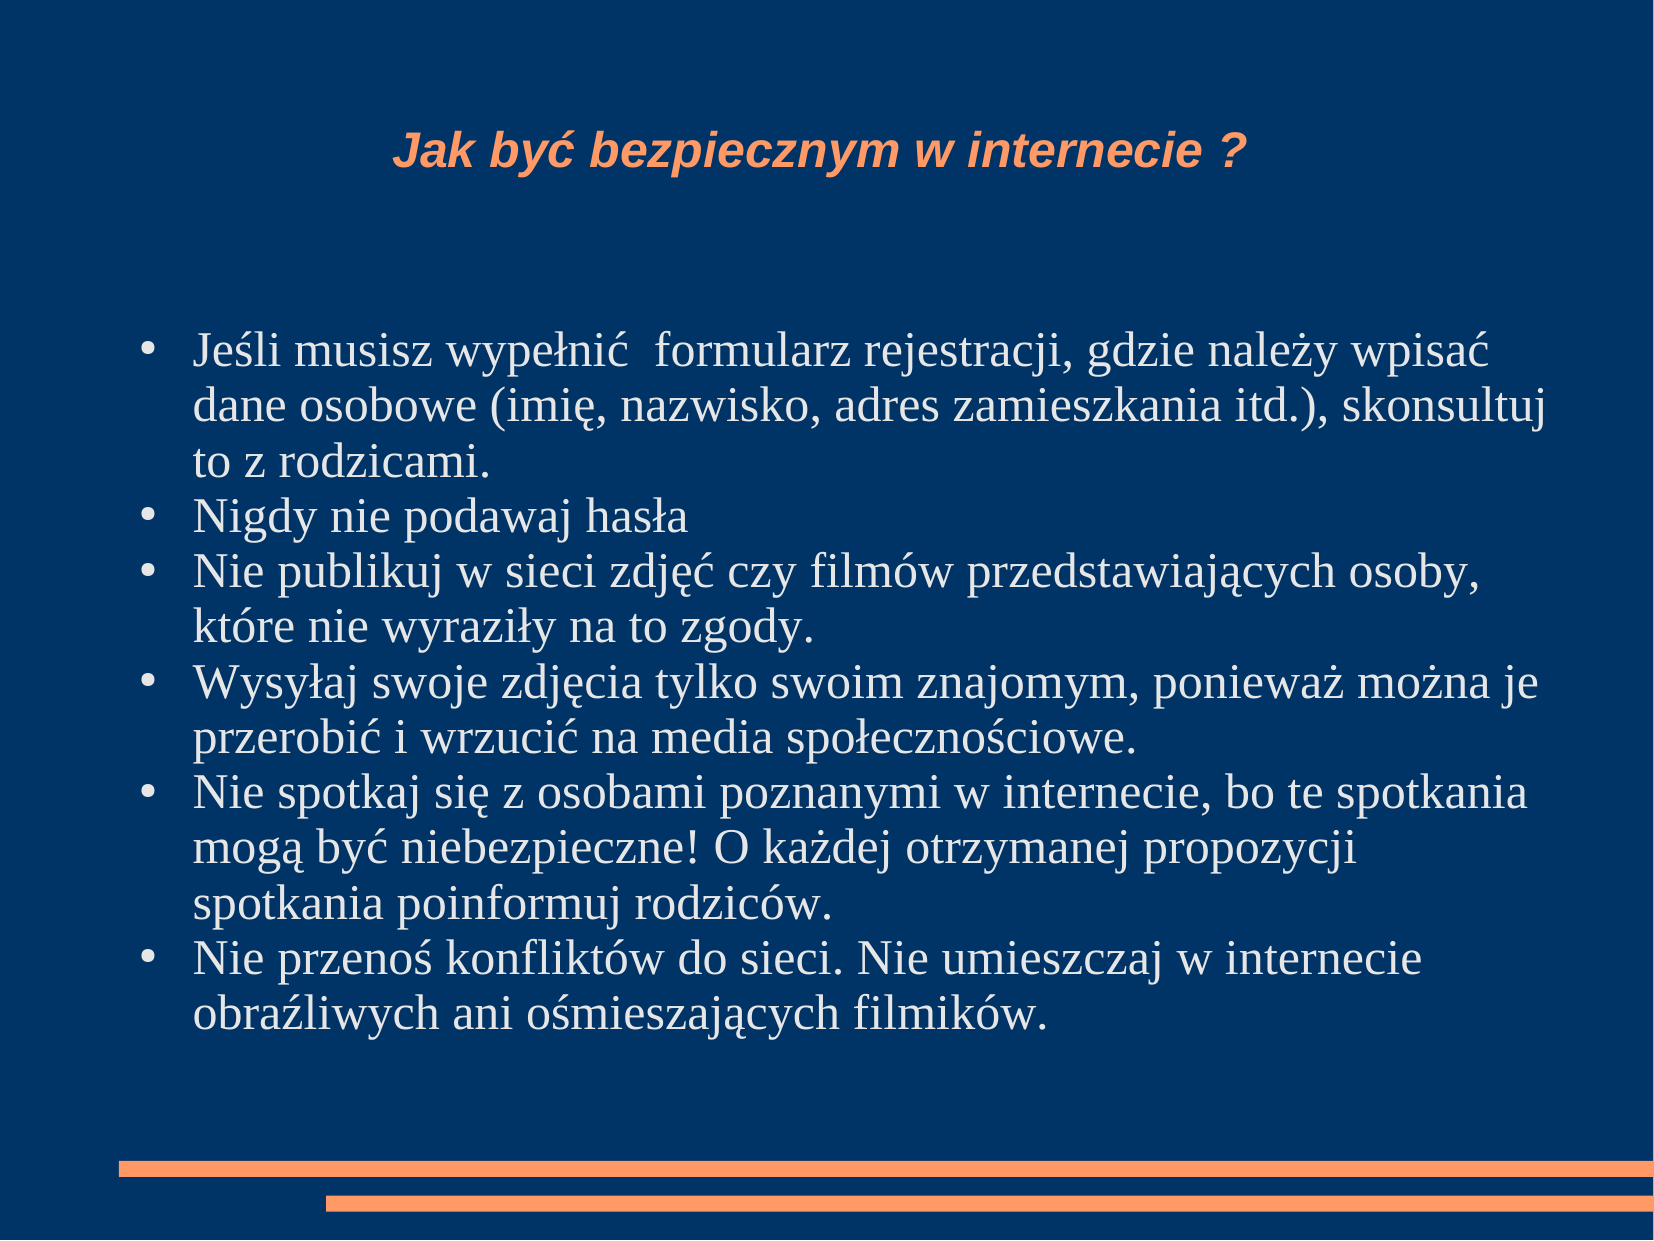

# Jak być bezpiecznym w internecie ?
Jeśli musisz wypełnić formularz rejestracji, gdzie należy wpisać dane osobowe (imię, nazwisko, adres zamieszkania itd.), skonsultuj to z rodzicami.
Nigdy nie podawaj hasła
Nie publikuj w sieci zdjęć czy filmów przedstawiających osoby, które nie wyraziły na to zgody.
Wysyłaj swoje zdjęcia tylko swoim znajomym, ponieważ można je przerobić i wrzucić na media społecznościowe.
Nie spotkaj się z osobami poznanymi w internecie, bo te spotkania mogą być niebezpieczne! O każdej otrzymanej propozycji spotkania poinformuj rodziców.
Nie przenoś konfliktów do sieci. Nie umieszczaj w internecie obraźliwych ani ośmieszających filmików.